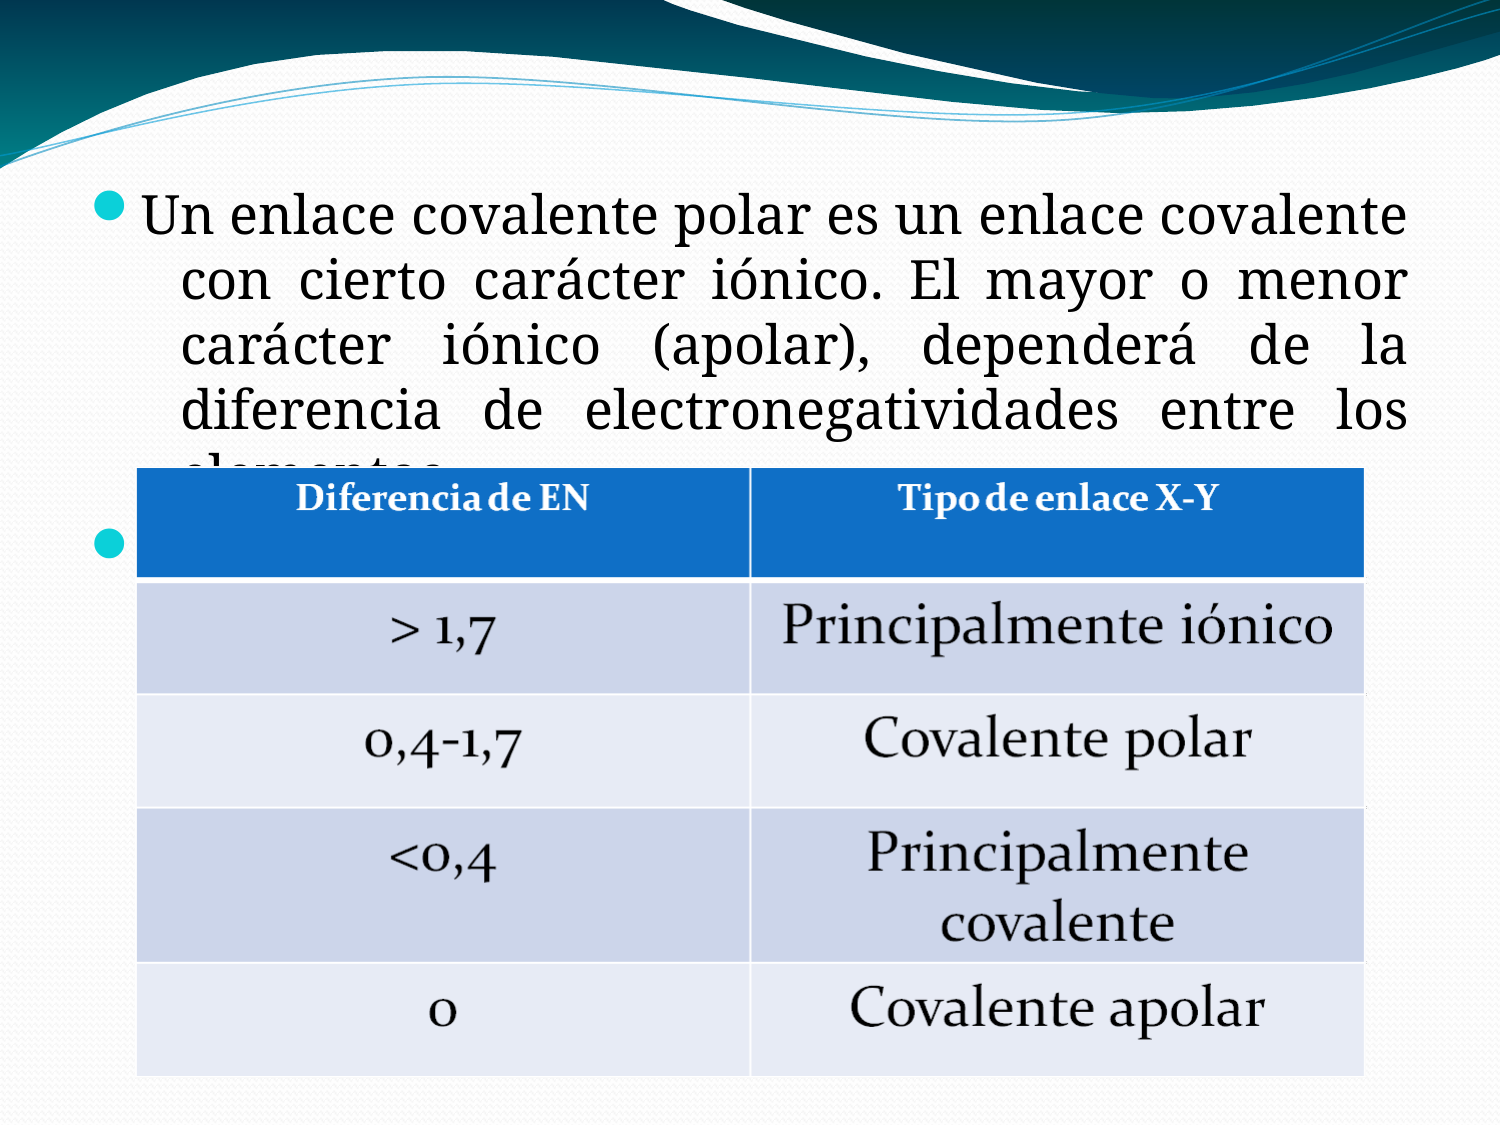

# Un enlace covalente polar es un enlace covalente con cierto carácter iónico. El mayor o menor carácter iónico (apolar), dependerá de la diferencia de electronegatividades entre los elementos.